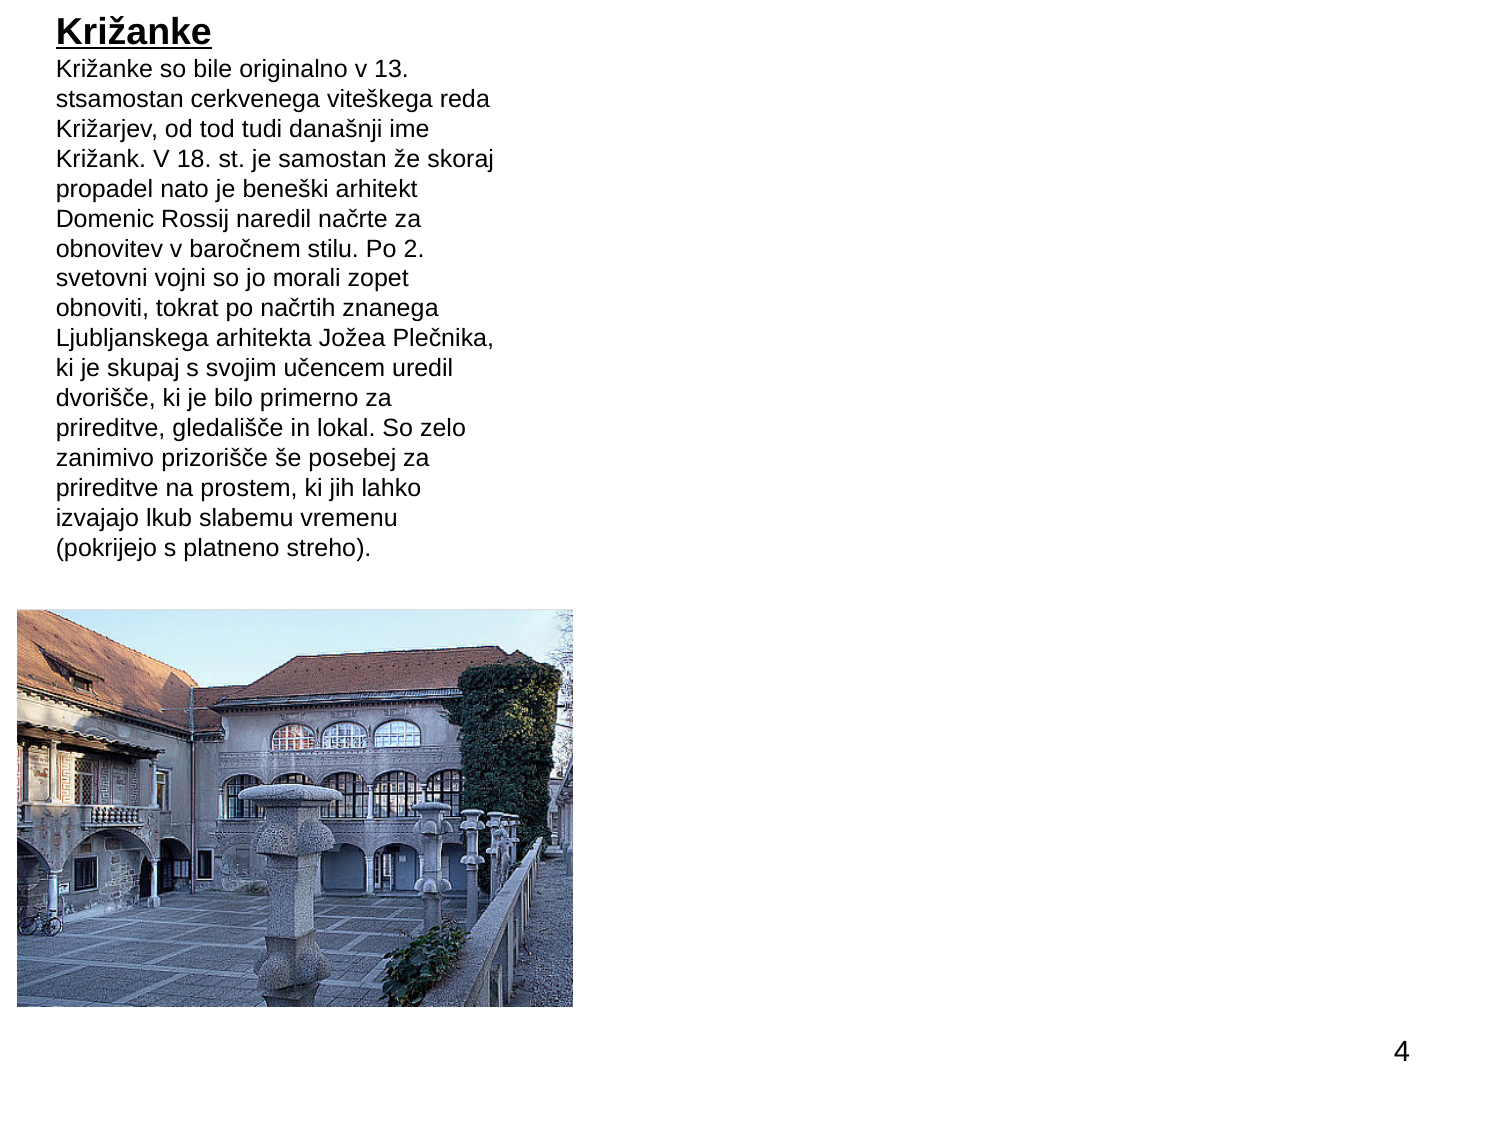

Križanke
Križanke so bile originalno v 13. stsamostan cerkvenega viteškega reda Križarjev, od tod tudi današnji ime Križank. V 18. st. je samostan že skoraj propadel nato je beneški arhitekt Domenic Rossij naredil načrte za obnovitev v baročnem stilu. Po 2. svetovni vojni so jo morali zopet obnoviti, tokrat po načrtih znanega Ljubljanskega arhitekta Jožea Plečnika, ki je skupaj s svojim učencem uredil dvorišče, ki je bilo primerno za prireditve, gledališče in lokal. So zelo zanimivo prizorišče še posebej za prireditve na prostem, ki jih lahko izvajajo lkub slabemu vremenu (pokrijejo s platneno streho).